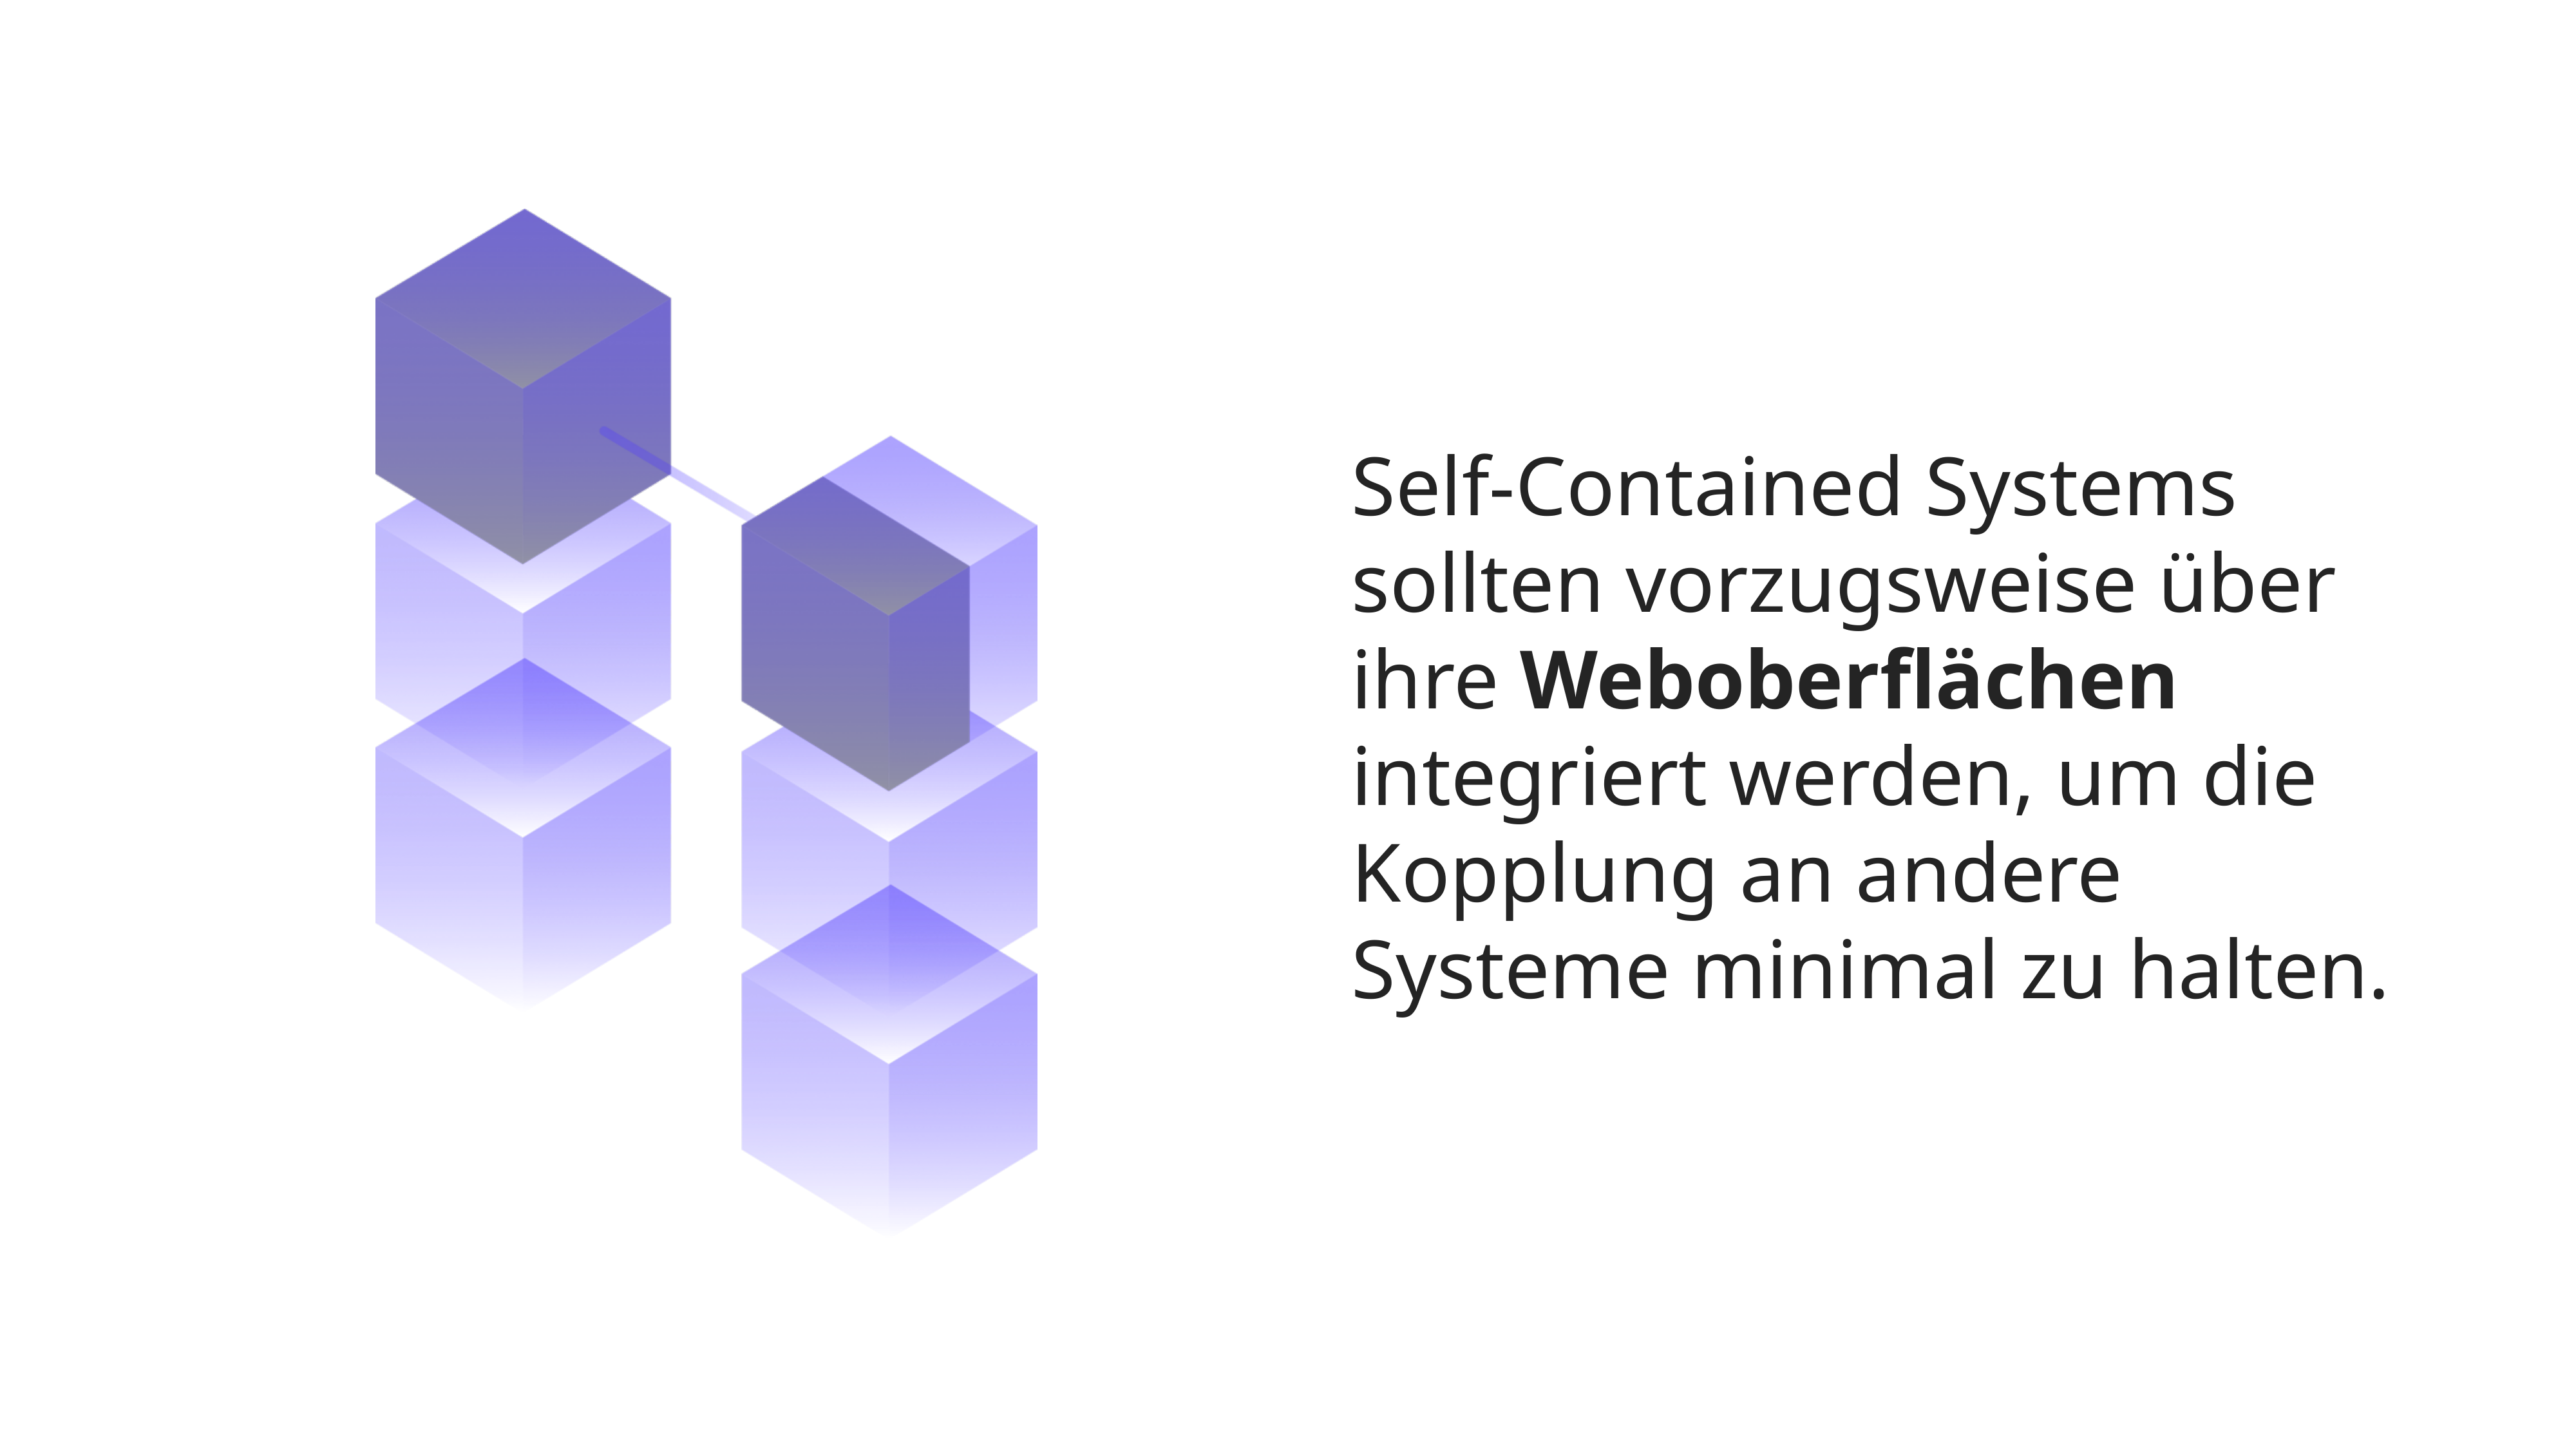

# Self-Contained Systems sollten vorzugsweise über ihre Weboberflächen integriert werden, um die Kopplung an andere Systeme minimal zu halten.